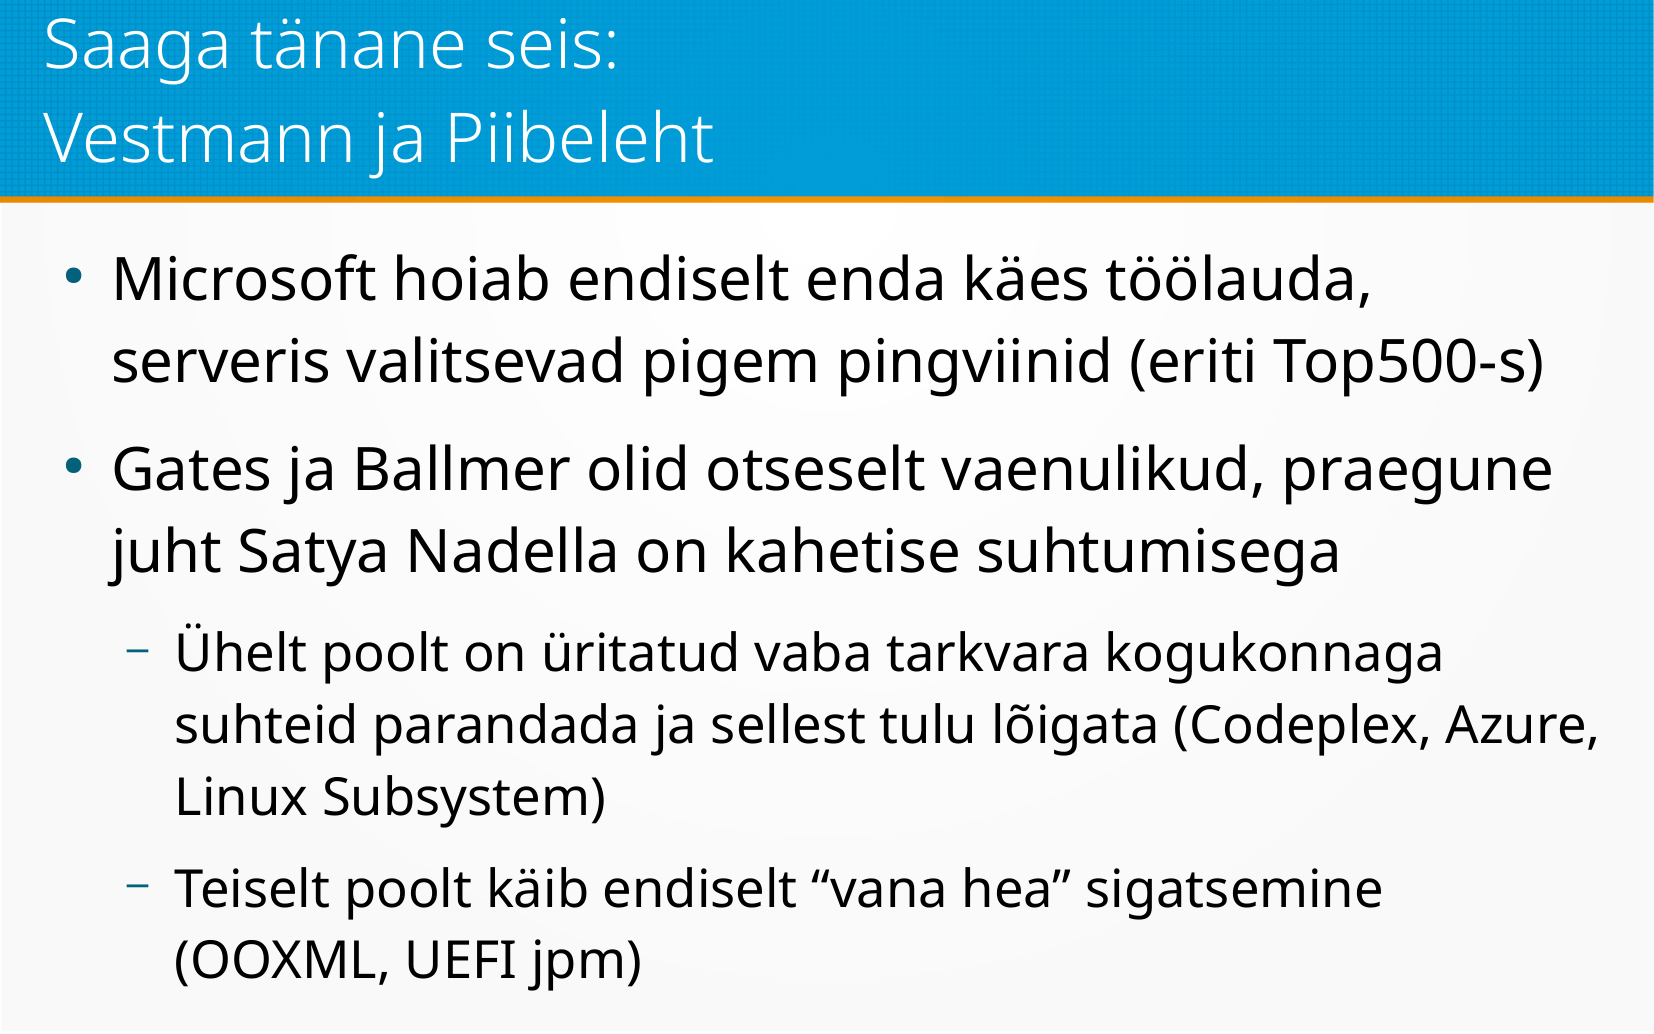

# Saaga tänane seis: Vestmann ja Piibeleht
Microsoft hoiab endiselt enda käes töölauda, serveris valitsevad pigem pingviinid (eriti Top500-s)
Gates ja Ballmer olid otseselt vaenulikud, praegune juht Satya Nadella on kahetise suhtumisega
Ühelt poolt on üritatud vaba tarkvara kogukonnaga suhteid parandada ja sellest tulu lõigata (Codeplex, Azure, Linux Subsystem)
Teiselt poolt käib endiselt “vana hea” sigatsemine (OOXML, UEFI jpm)